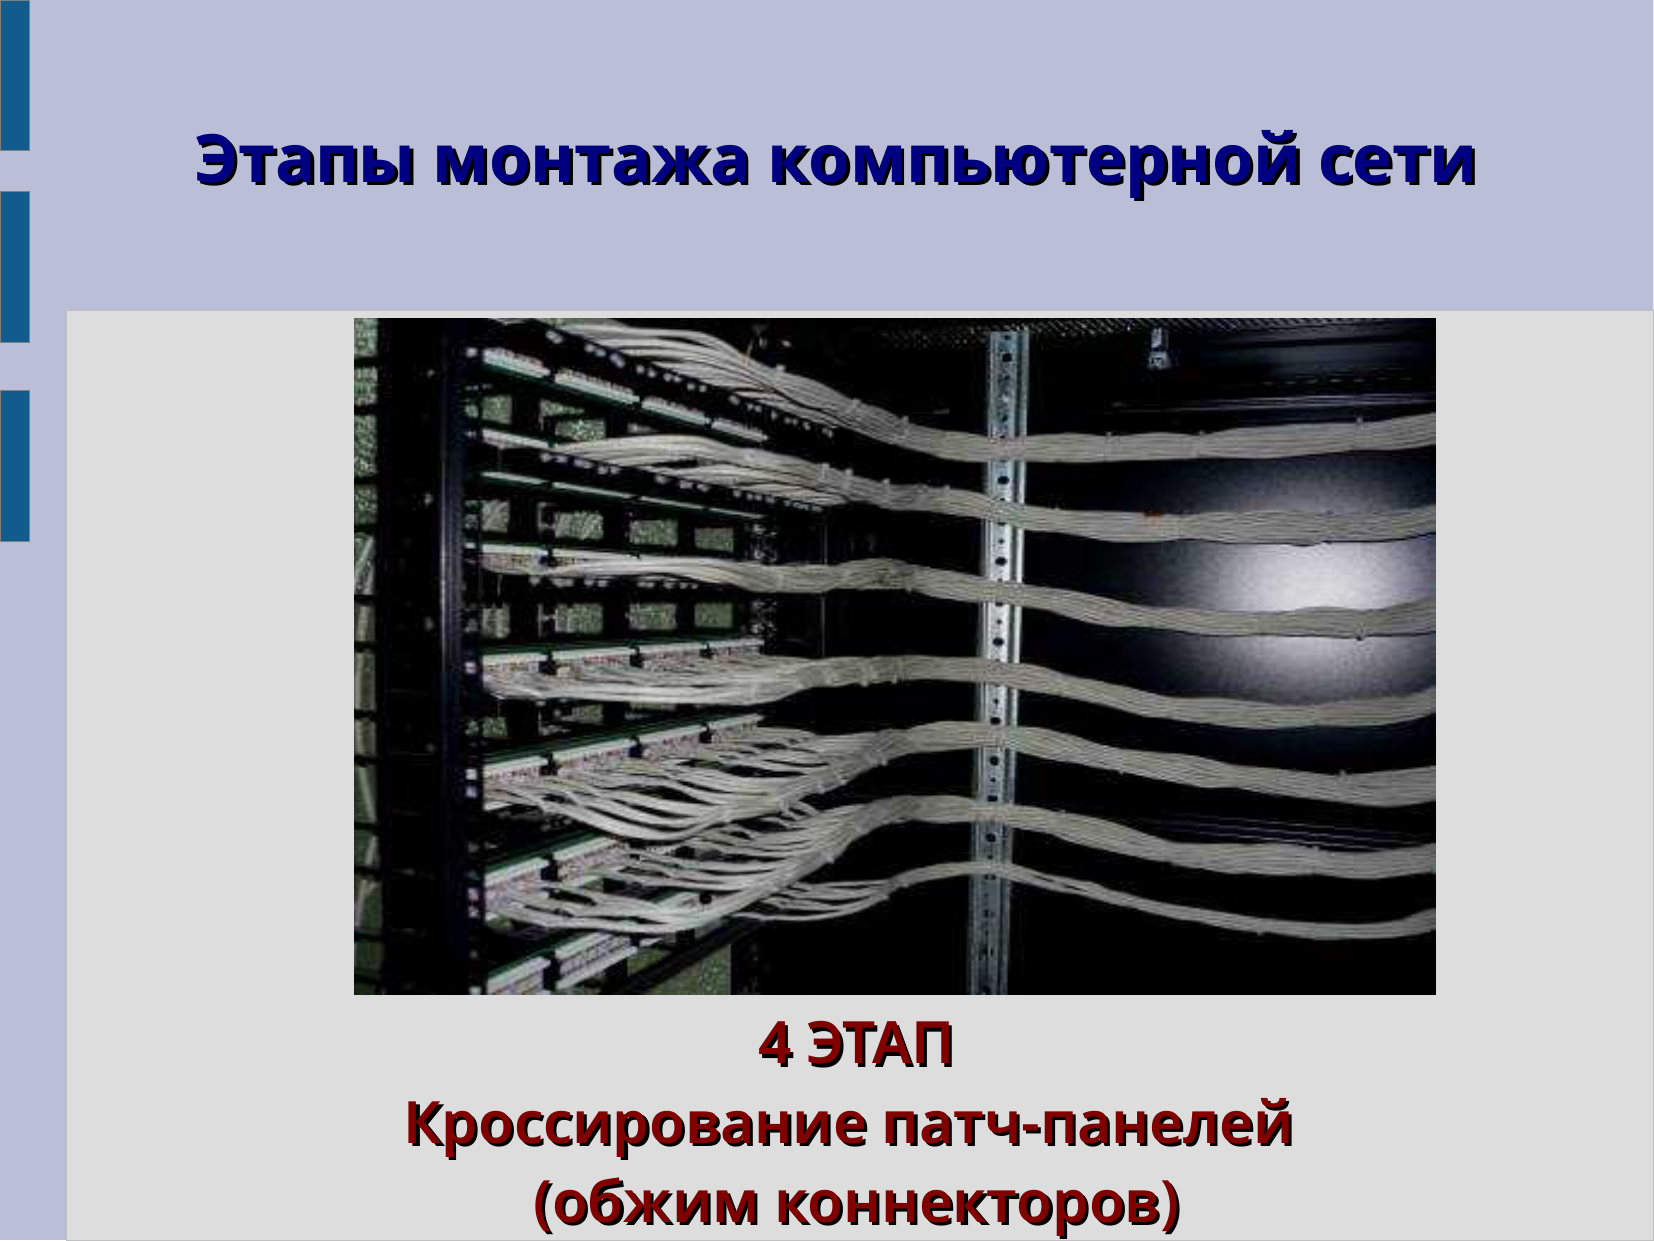

# Этапы монтажа компьютерной сети
4 ЭТАП
Кроссирование патч-панелей
(обжим коннекторов)